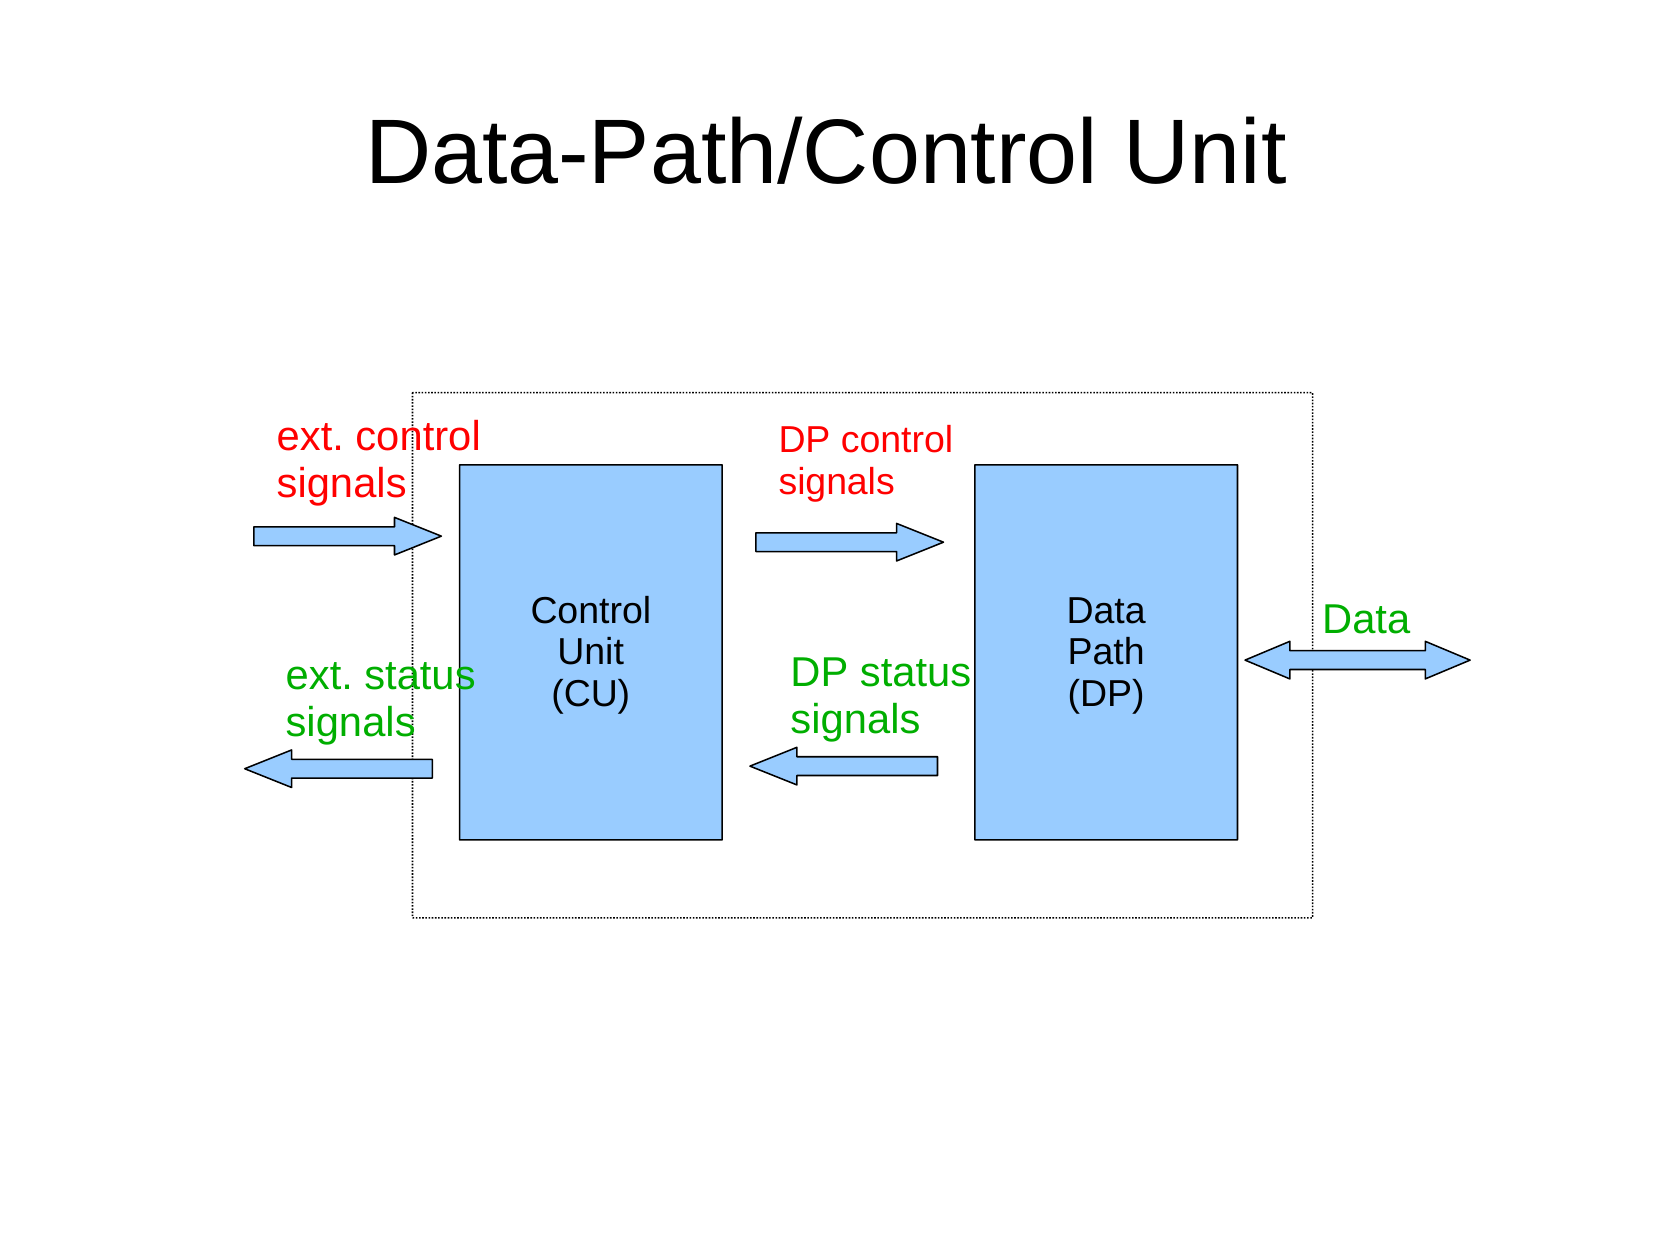

# Data-Path/Control Unit
ext. control
signals
DP control
signals
Control
Unit
(CU)‏
Data
Path
(DP)‏
Data
DP status
signals
ext. status
signals